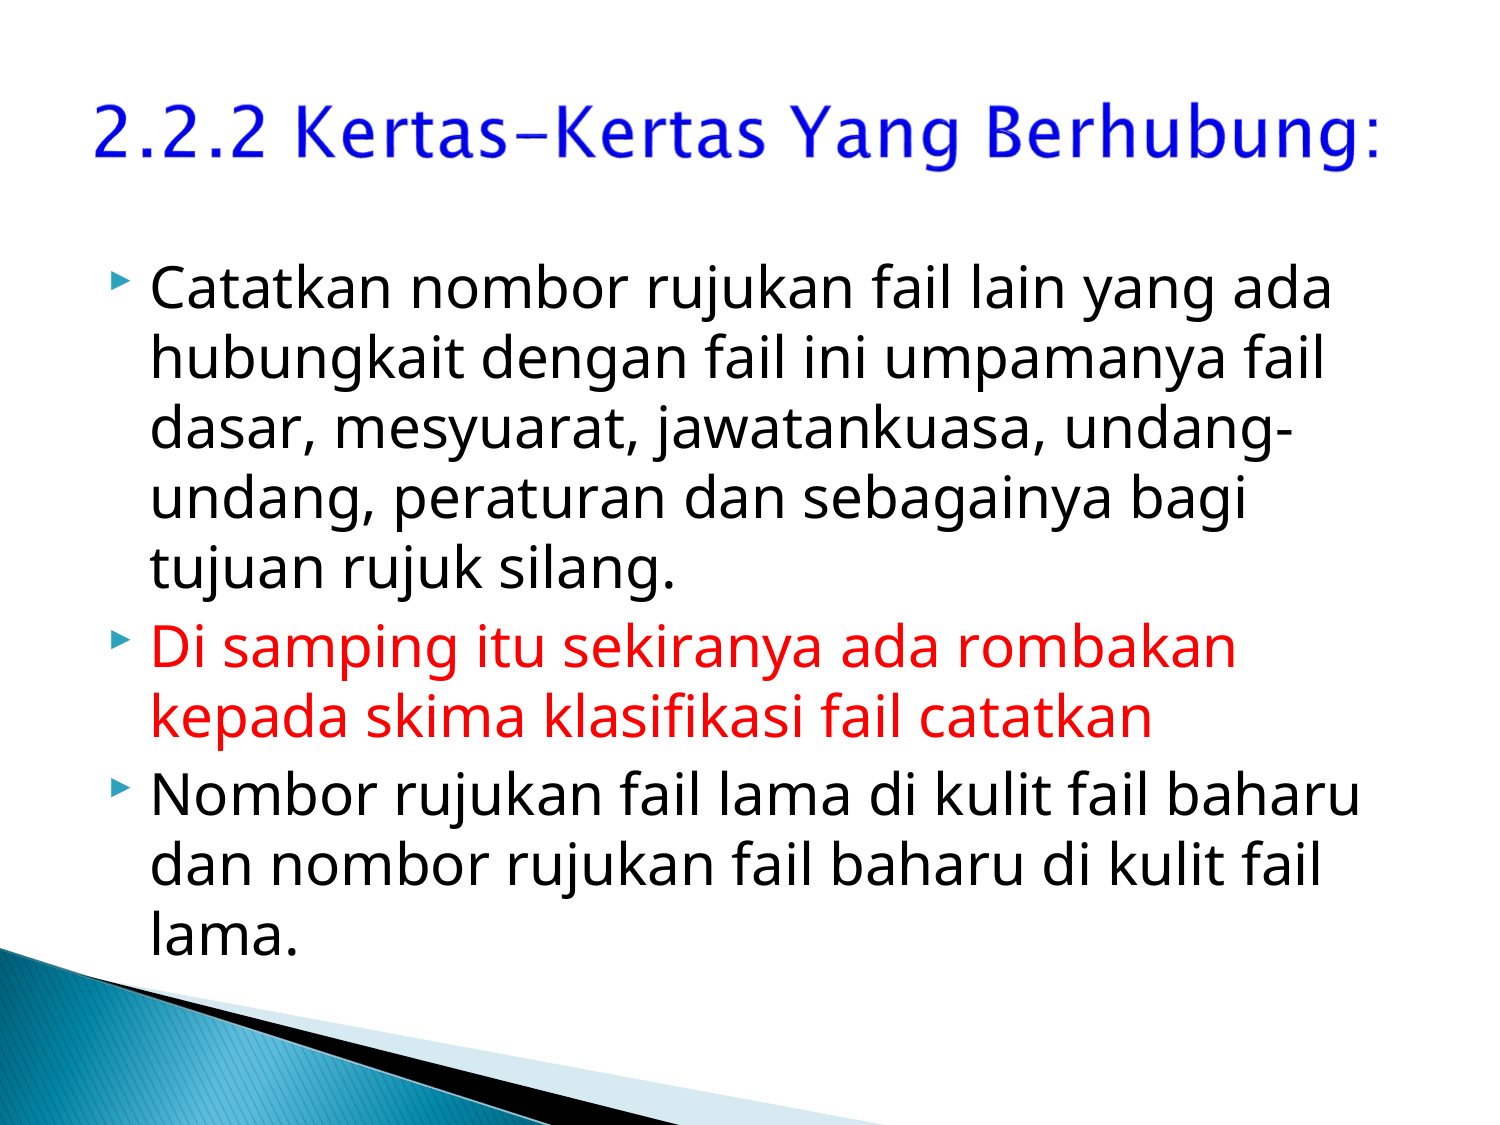

# Catatkan nombor rujukan fail lain yang ada hubungkait dengan fail ini umpamanya fail dasar, mesyuarat, jawatankuasa, undang-undang, peraturan dan sebagainya bagi tujuan rujuk silang.
Di samping itu sekiranya ada rombakan kepada skima klasifikasi fail catatkan
Nombor rujukan fail lama di kulit fail baharu dan nombor rujukan fail baharu di kulit fail lama.